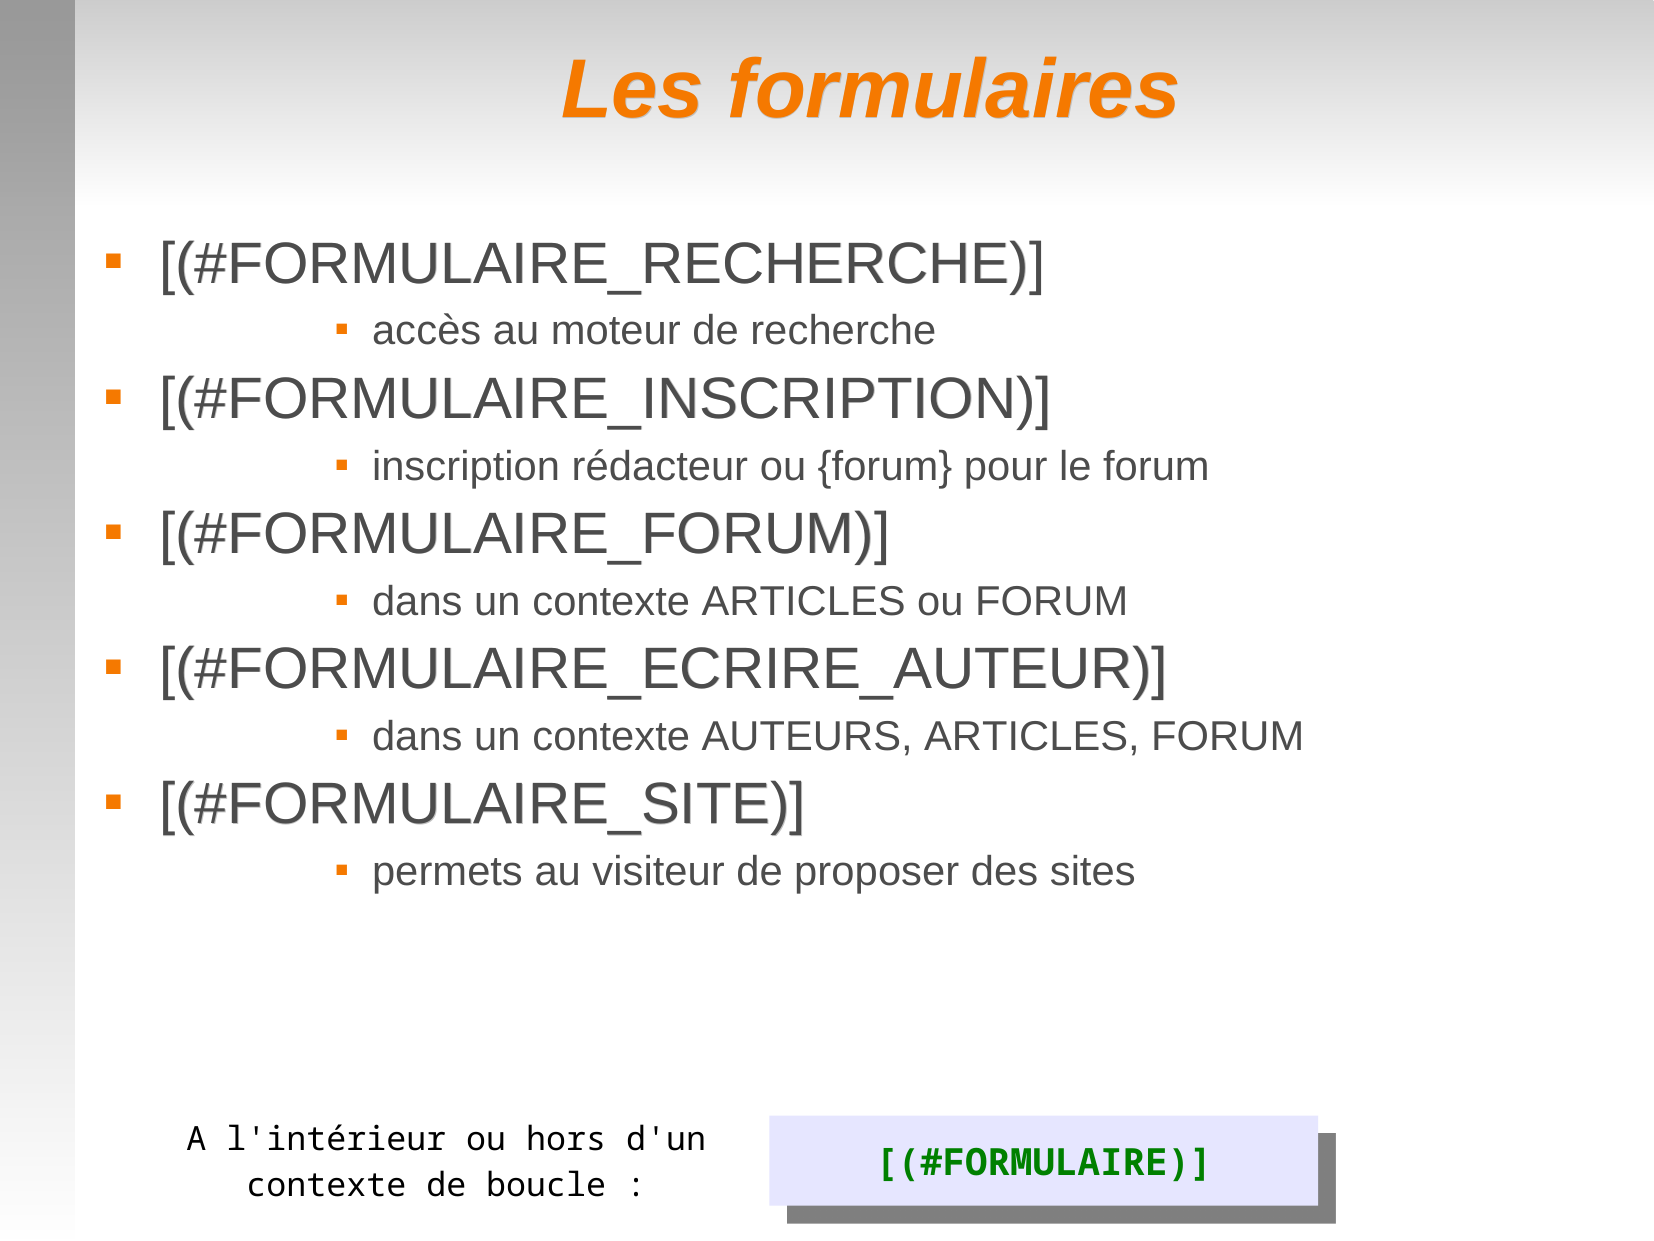

# Les formulaires
[(#FORMULAIRE_RECHERCHE)]
accès au moteur de recherche
[(#FORMULAIRE_INSCRIPTION)]
inscription rédacteur ou {forum} pour le forum
[(#FORMULAIRE_FORUM)]
dans un contexte ARTICLES ou FORUM
[(#FORMULAIRE_ECRIRE_AUTEUR)]
dans un contexte AUTEURS, ARTICLES, FORUM
[(#FORMULAIRE_SITE)]
permets au visiteur de proposer des sites
A l'intérieur ou hors d'un contexte de boucle :
[(#FORMULAIRE)]